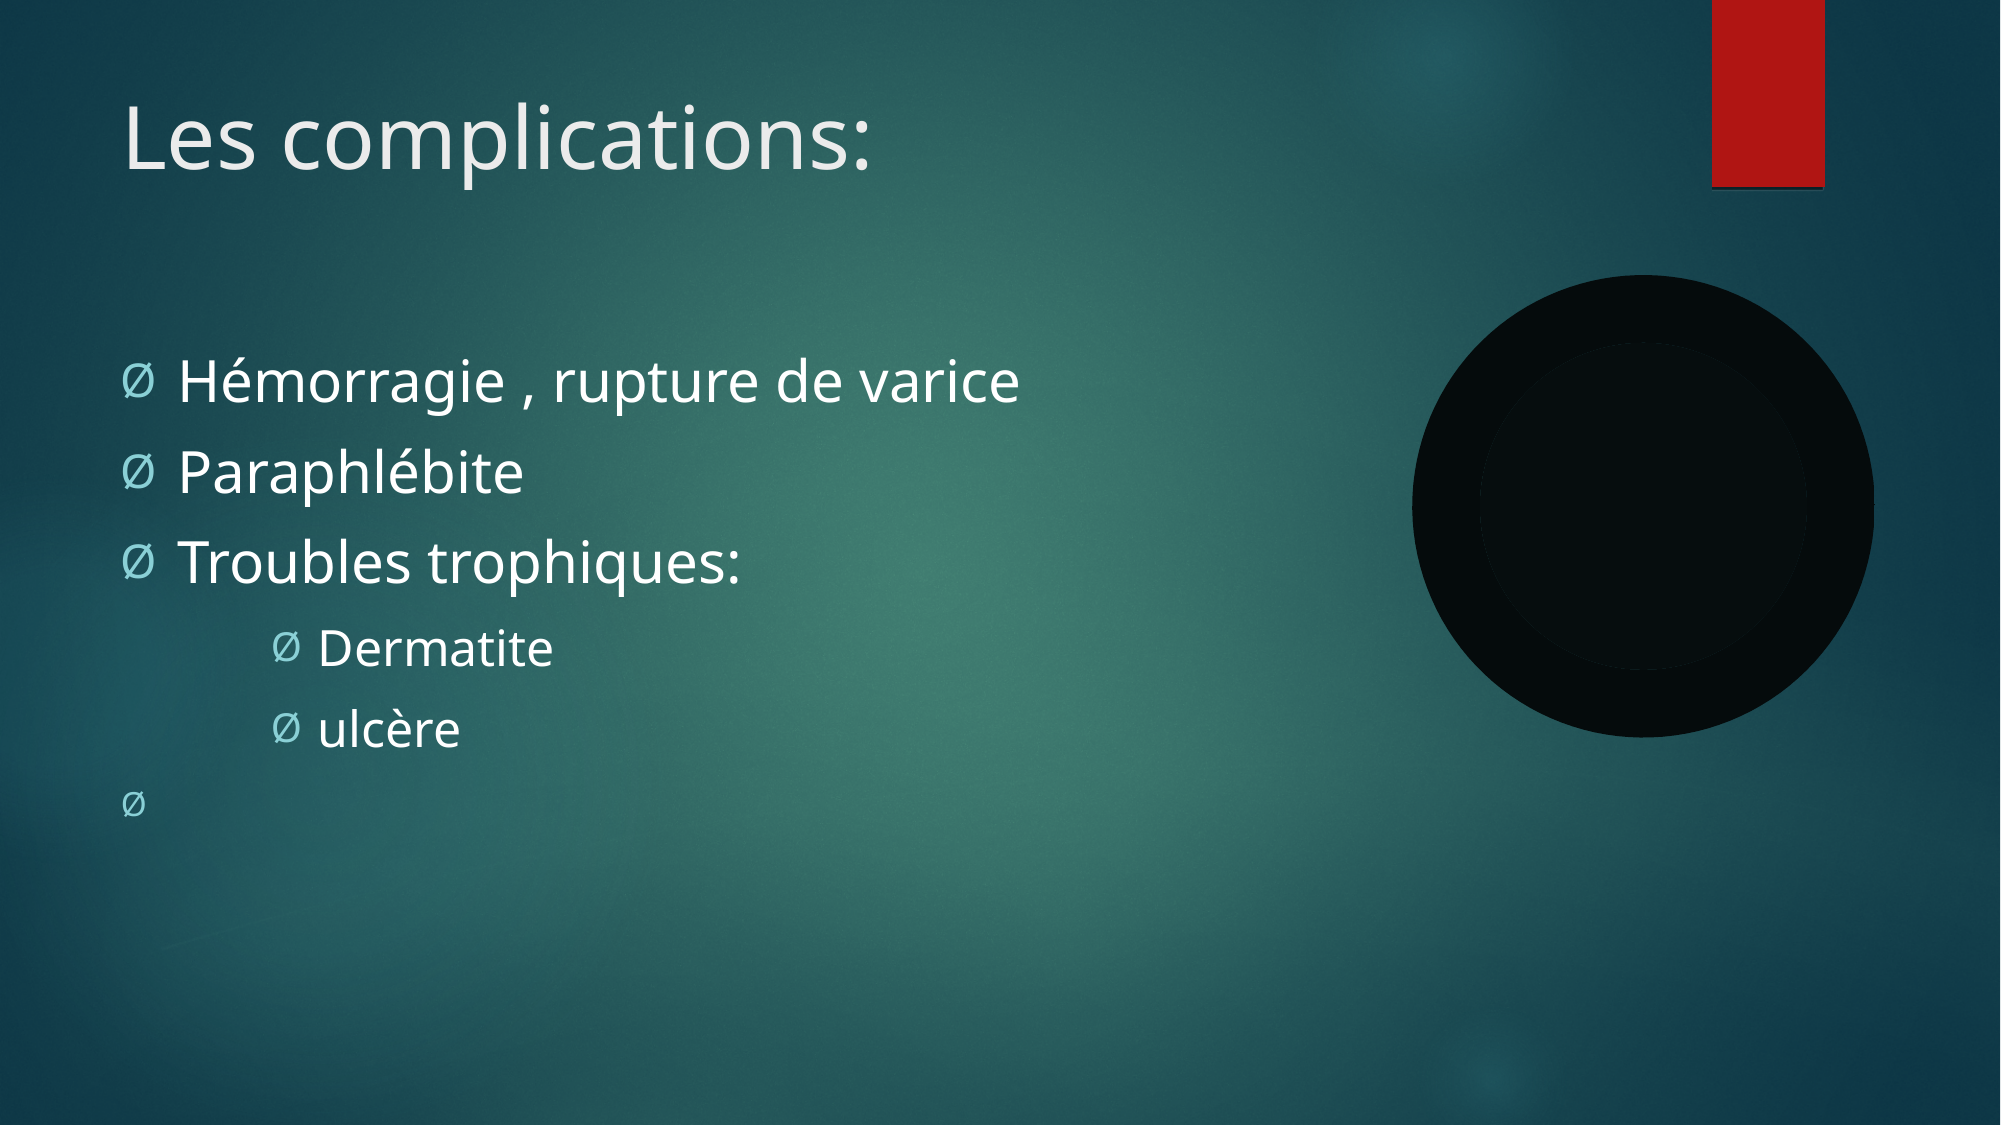

# Les complications:
Hémorragie , rupture de varice
Paraphlébite
Troubles trophiques:
Dermatite
ulcère